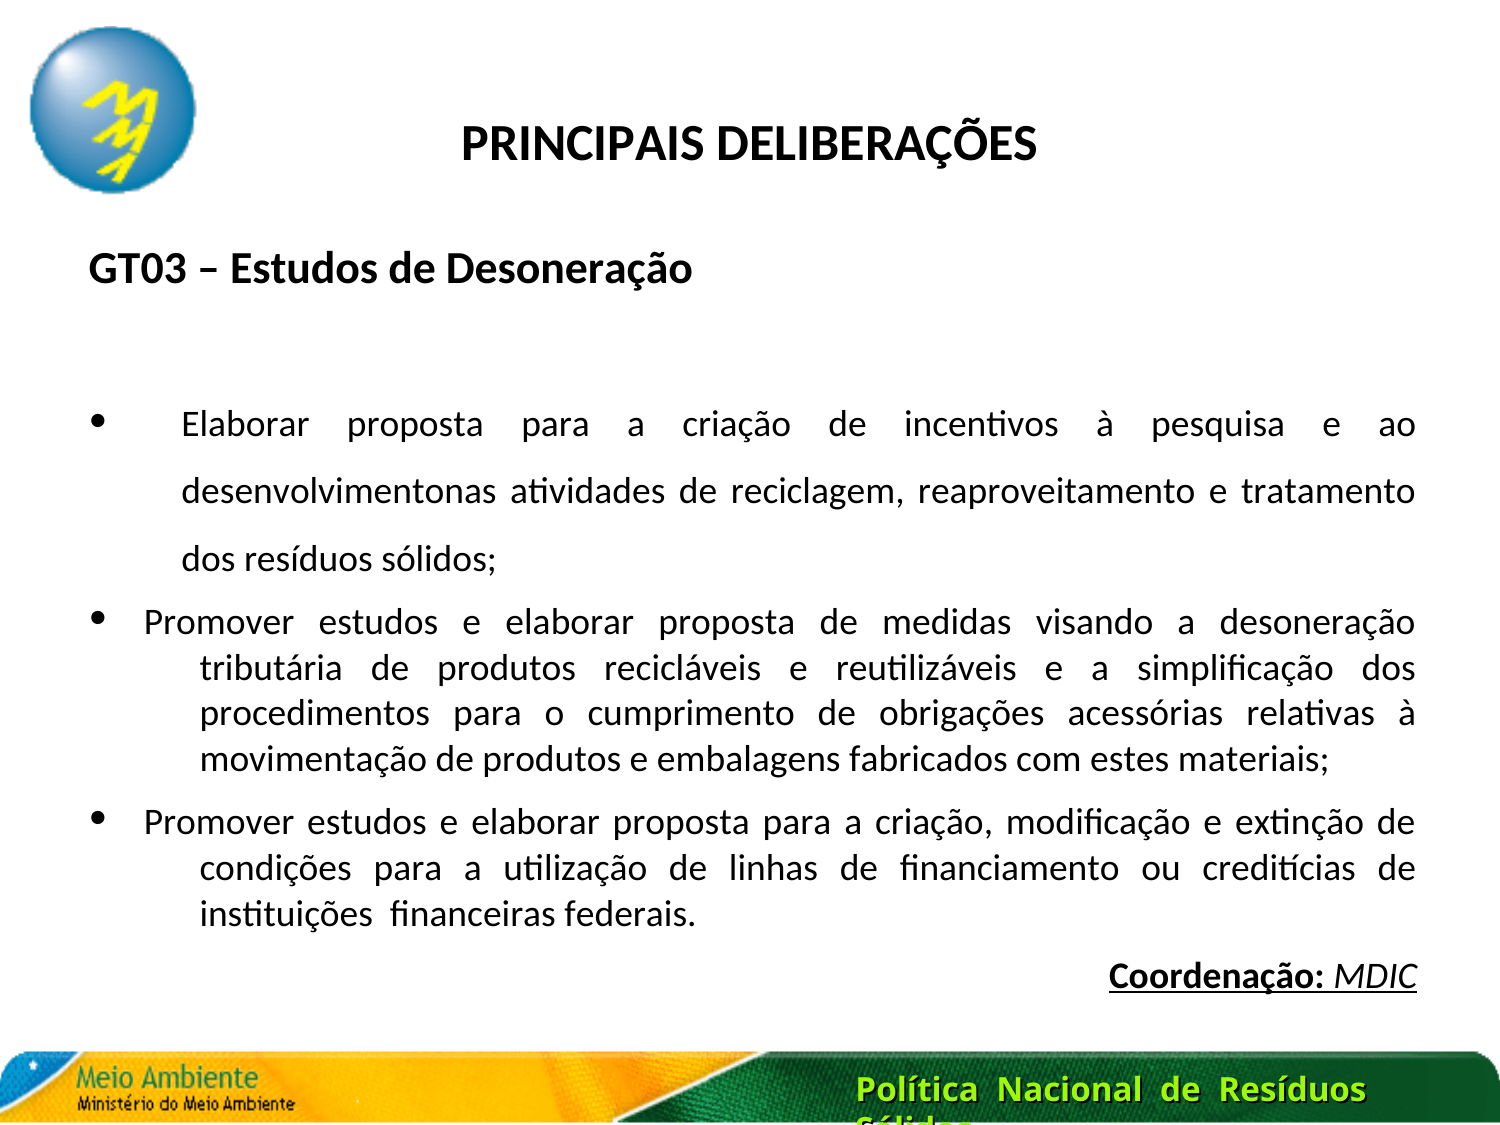

# PRINCIPAIS DELIBERAÇÕES
GT03 – Estudos de Desoneração
 Elaborar proposta para a criação de incentivos à pesquisa e ao desenvolvimentonas atividades de reciclagem, reaproveitamento e tratamento dos resíduos sólidos;
Promover estudos e elaborar proposta de medidas visando a desoneração tributária de produtos recicláveis e reutilizáveis e a simplificação dos procedimentos para o cumprimento de obrigações acessórias relativas à movimentação de produtos e embalagens fabricados com estes materiais;
Promover estudos e elaborar proposta para a criação, modificação e extinção de condições para a utilização de linhas de financiamento ou creditícias de instituições financeiras federais.
Coordenação: MDIC